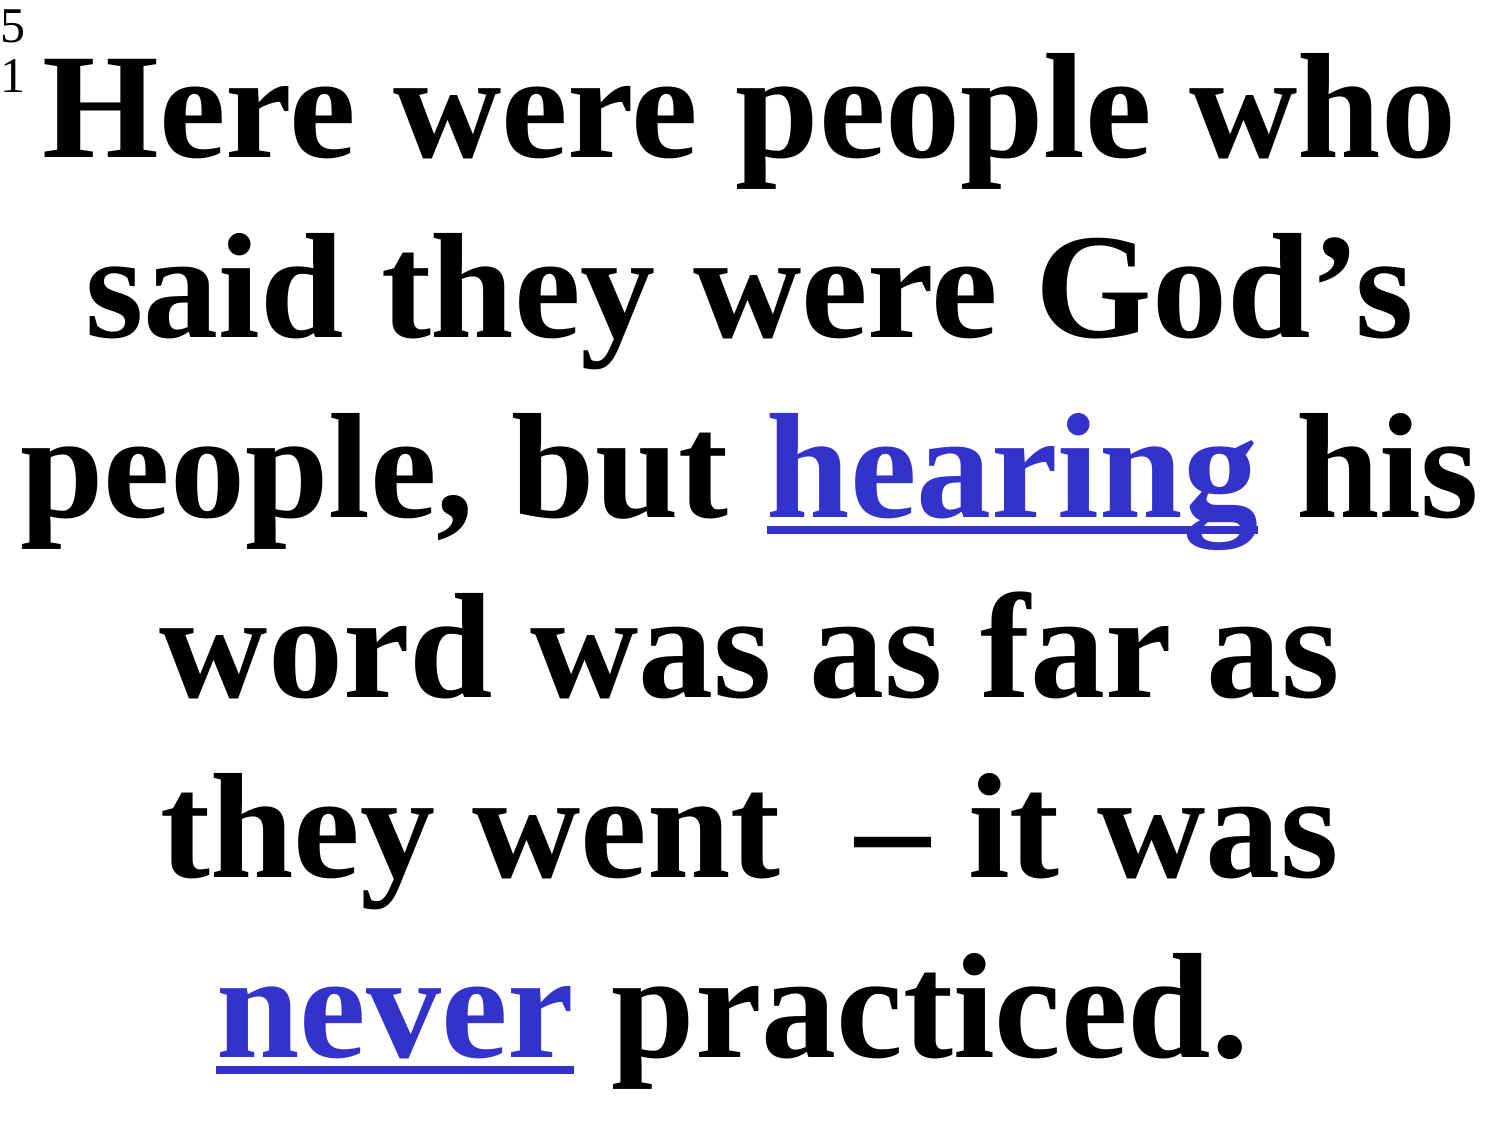

Here were people who said they were God’s people, but hearing his word was as far as they went – it was never practiced.